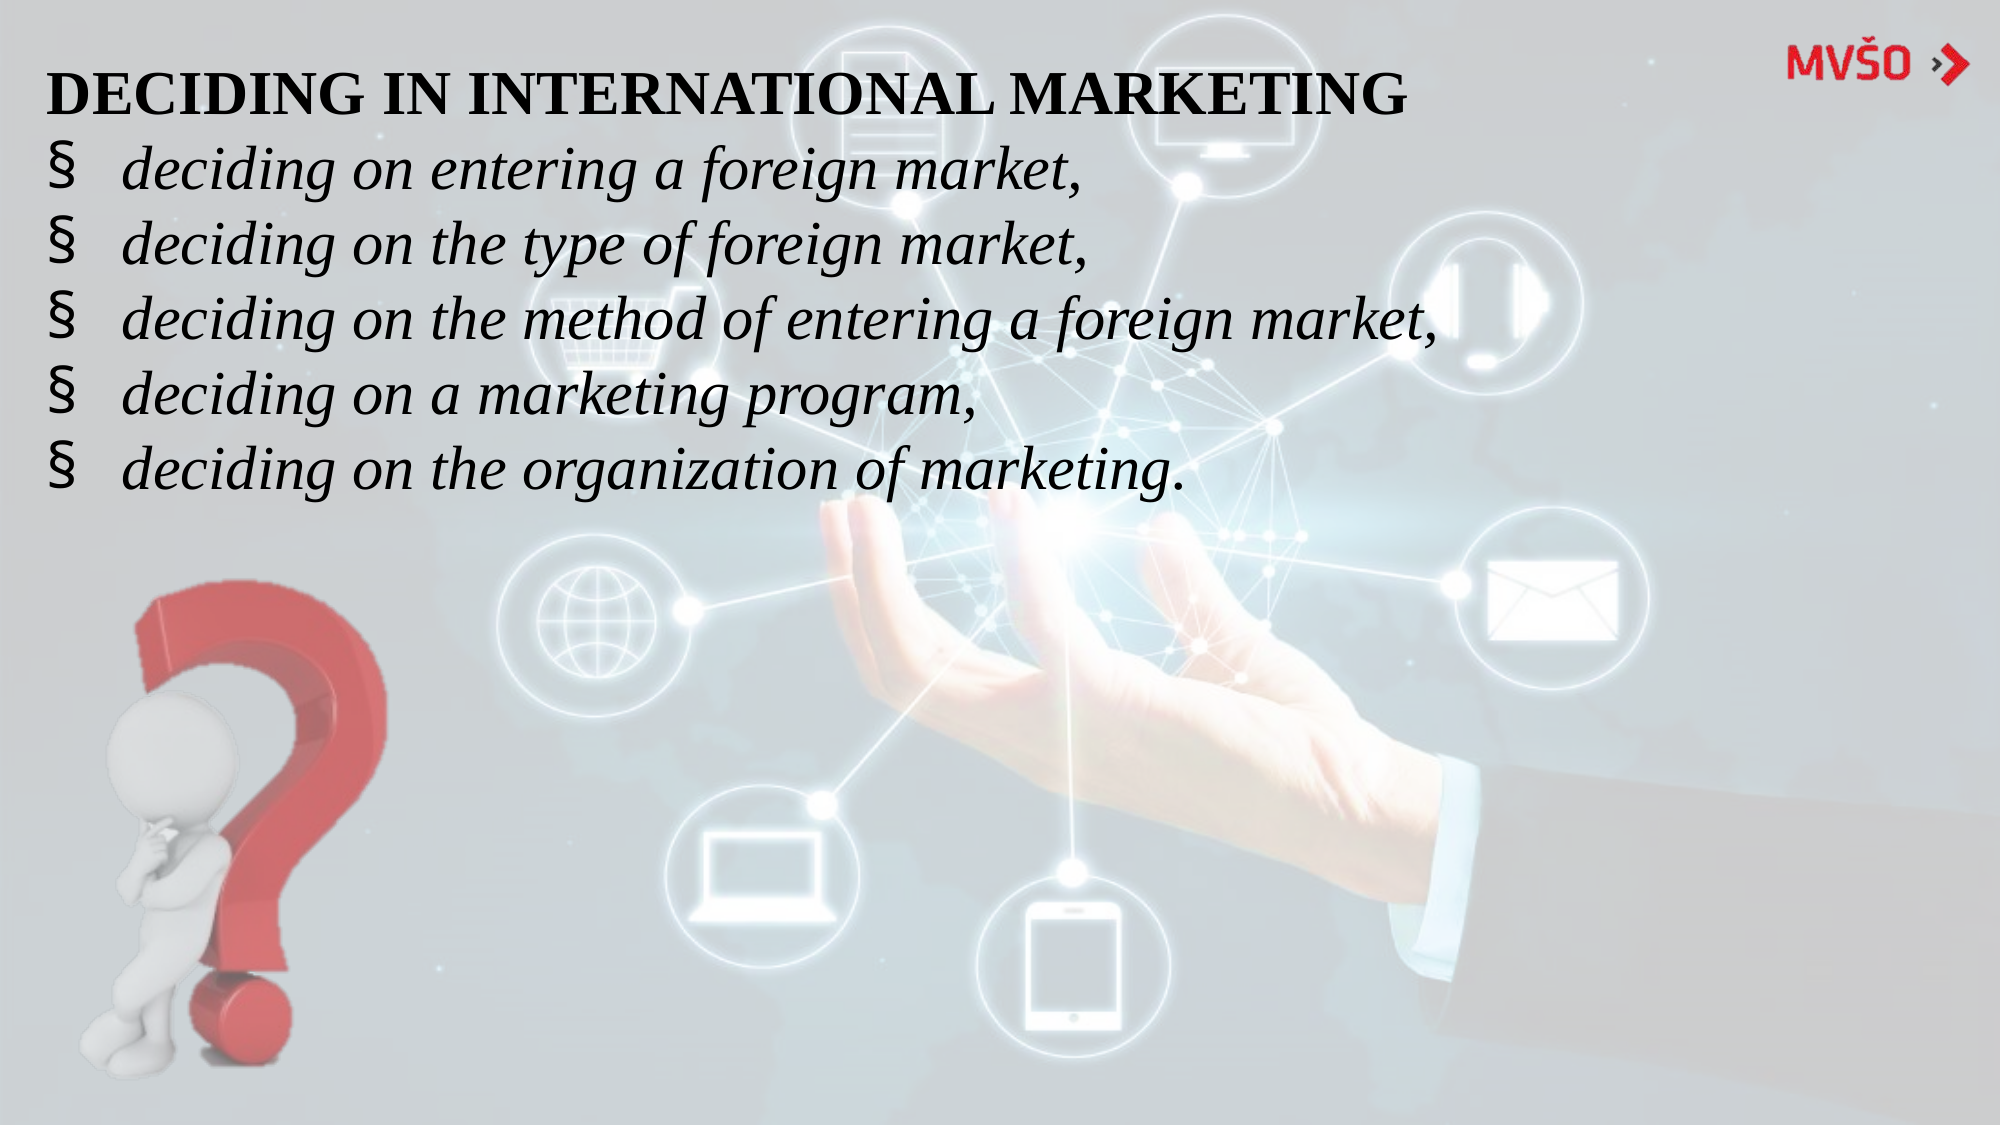

DECIDING IN INTERNATIONAL MARKETING
deciding on entering a foreign market,
deciding on the type of foreign market,
deciding on the method of entering a foreign market,
deciding on a marketing program,
deciding on the organization of marketing.